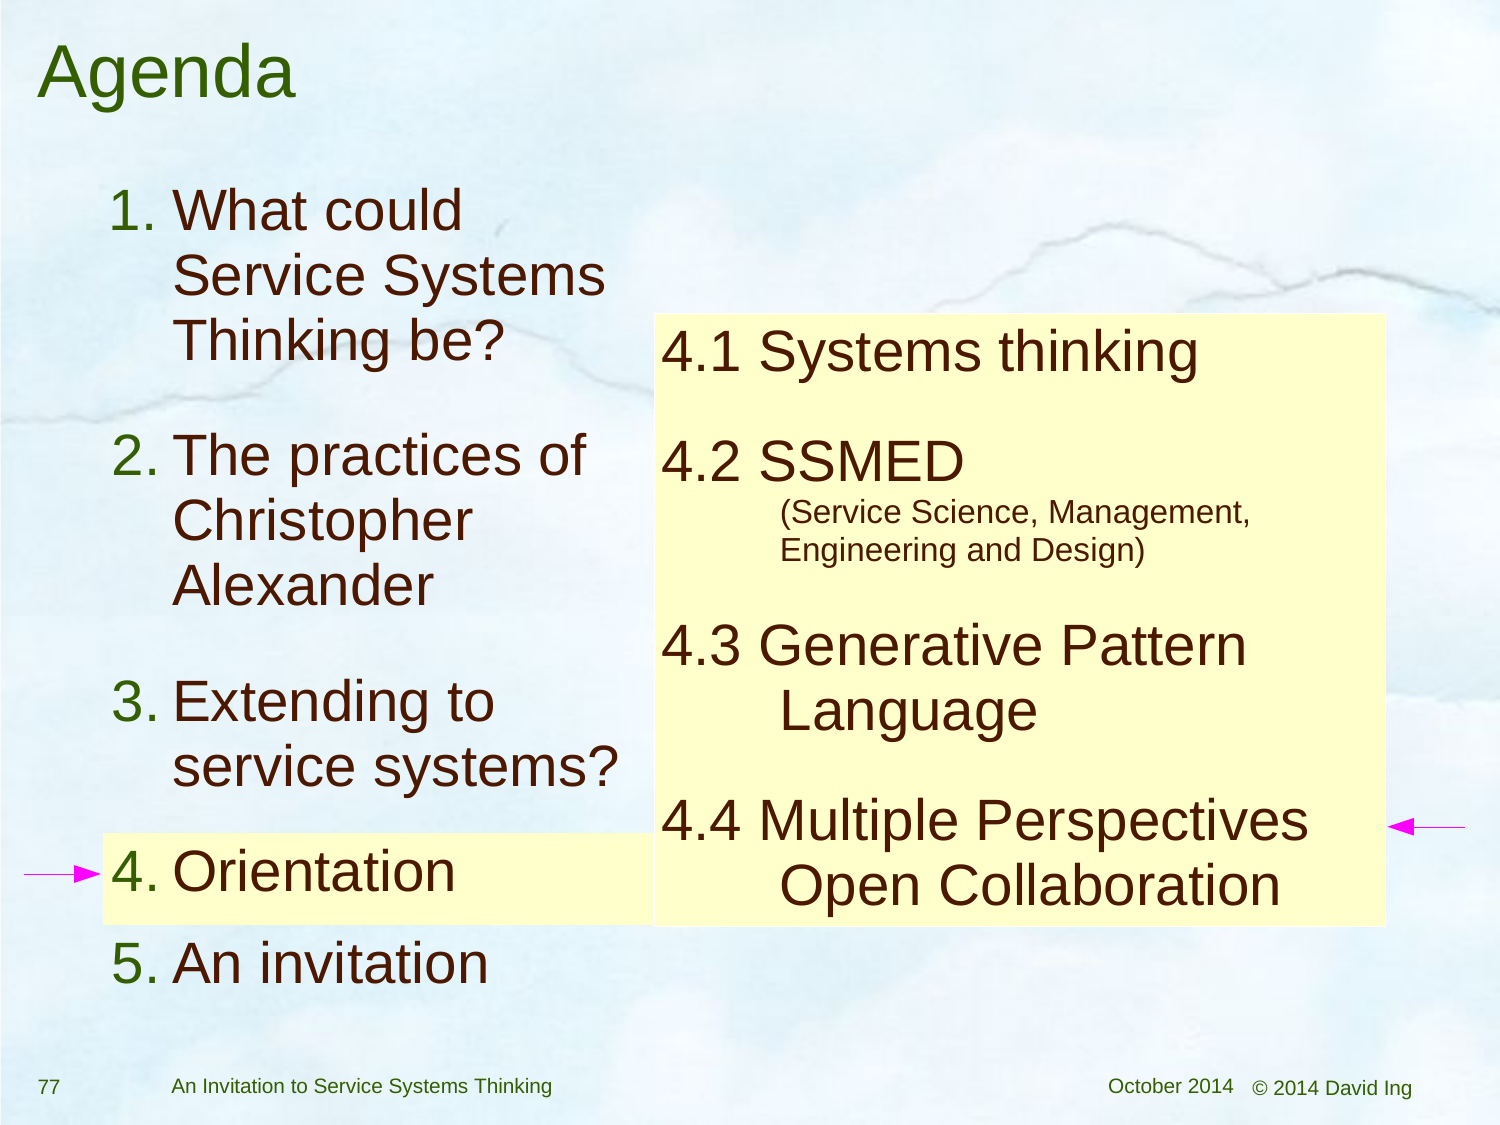

# Agenda
| 1. | What could Service Systems Thinking be? |
| --- | --- |
| 2. | The practices of Christopher Alexander |
| 3. | Extending to service systems? |
| 4. | Orientation |
| 5. | An invitation |
| 4.1 Systems thinking 4.2 SSMED (Service Science, Management, Engineering and Design) 4.3 Generative Pattern Language 4.4 Multiple Perspectives Open Collaboration |
| --- |
An Invitation to Service Systems Thinking
October 2014
77